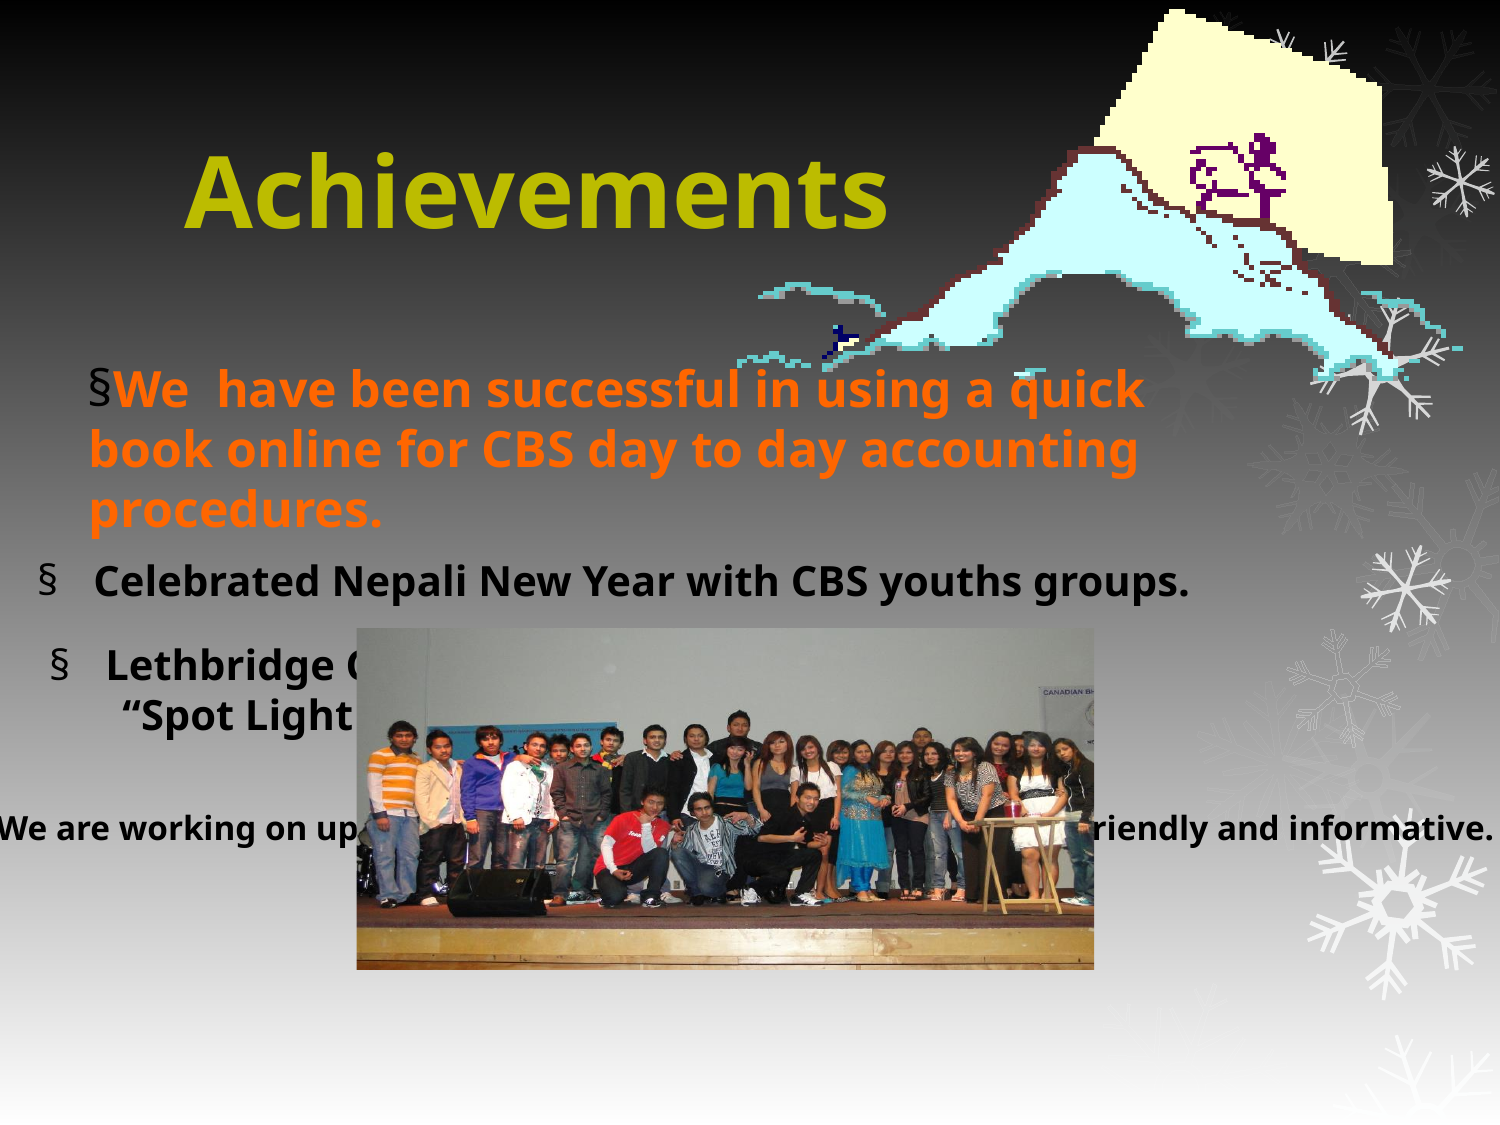

Achievements
We have been successful in using a quick book online for CBS day to day accounting procedures.
Celebrated Nepali New Year with CBS youths groups.
Lethbridge College and CBS jointly organized a
“Spot Light Night” to promote our culture.
We are working on updating of our website to make it more user friendly and informative.